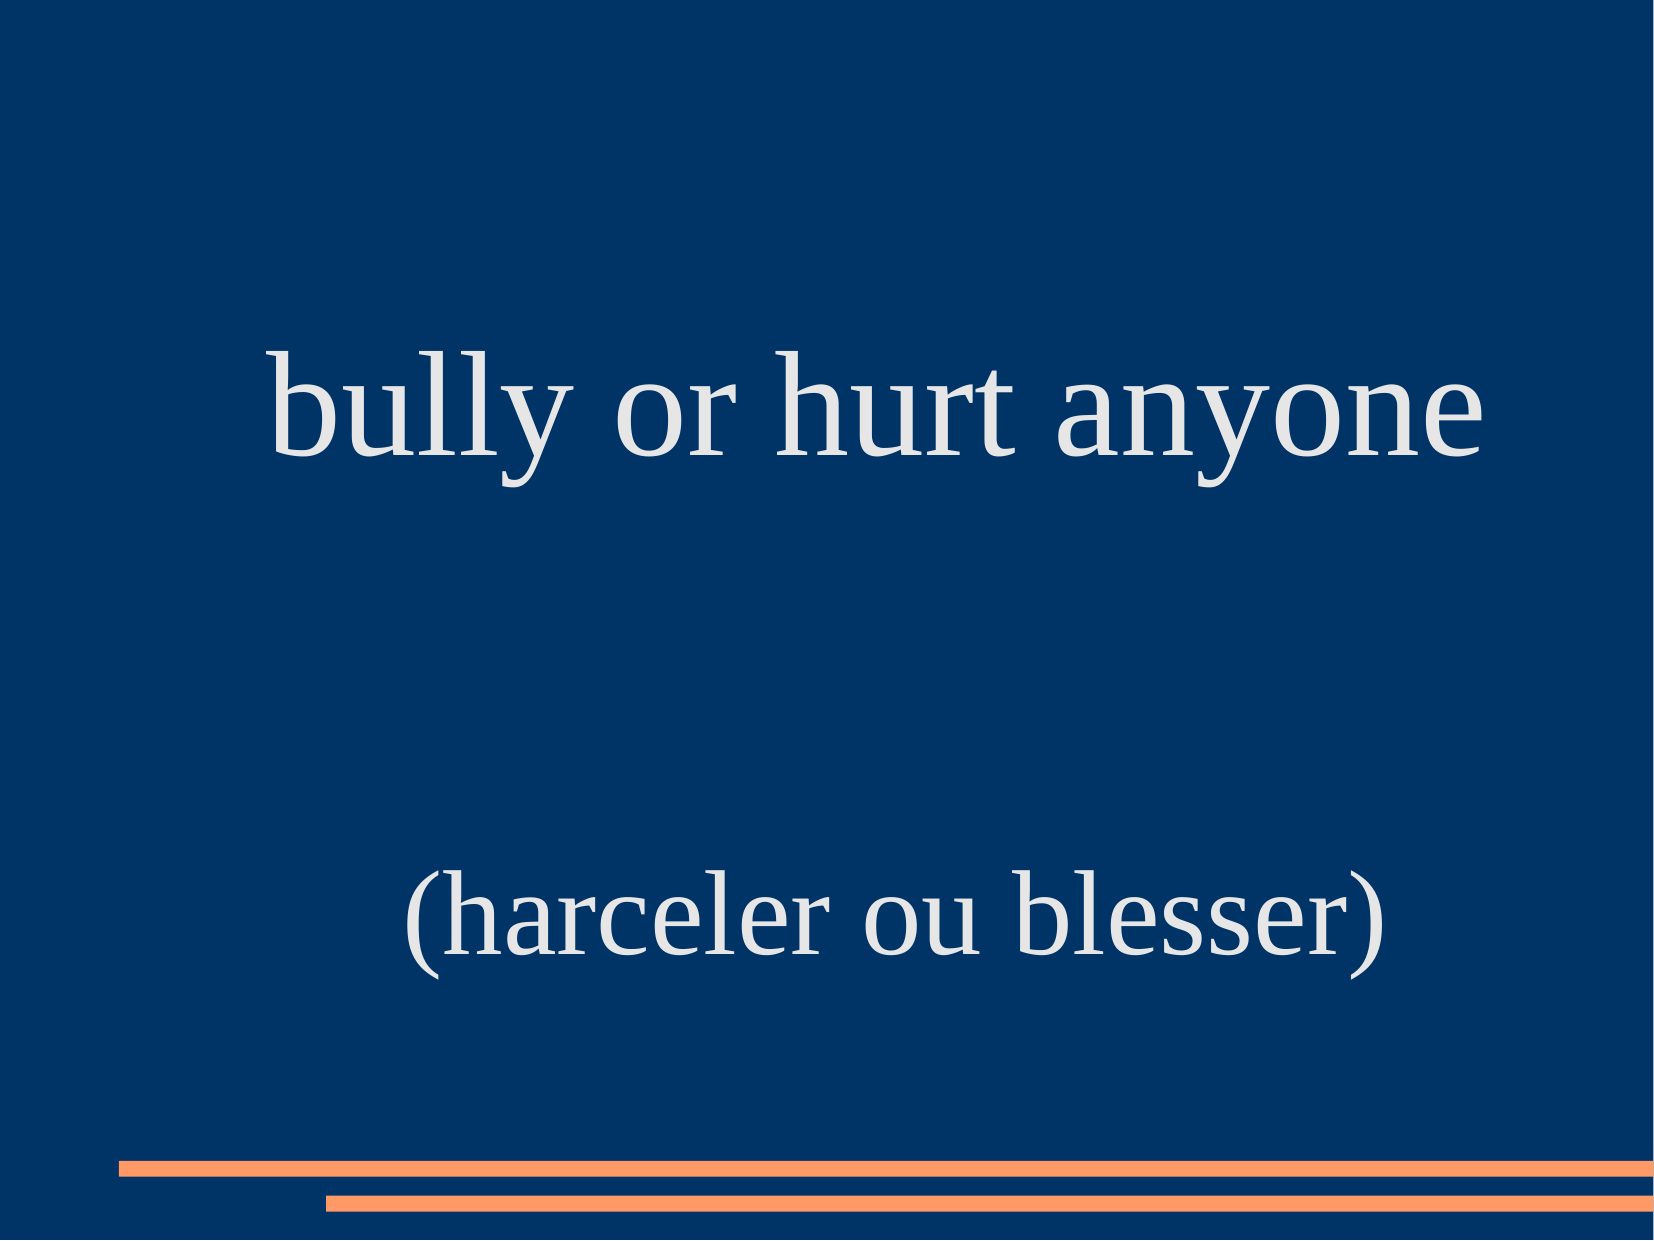

#
bully or hurt anyone
 (harceler ou blesser)